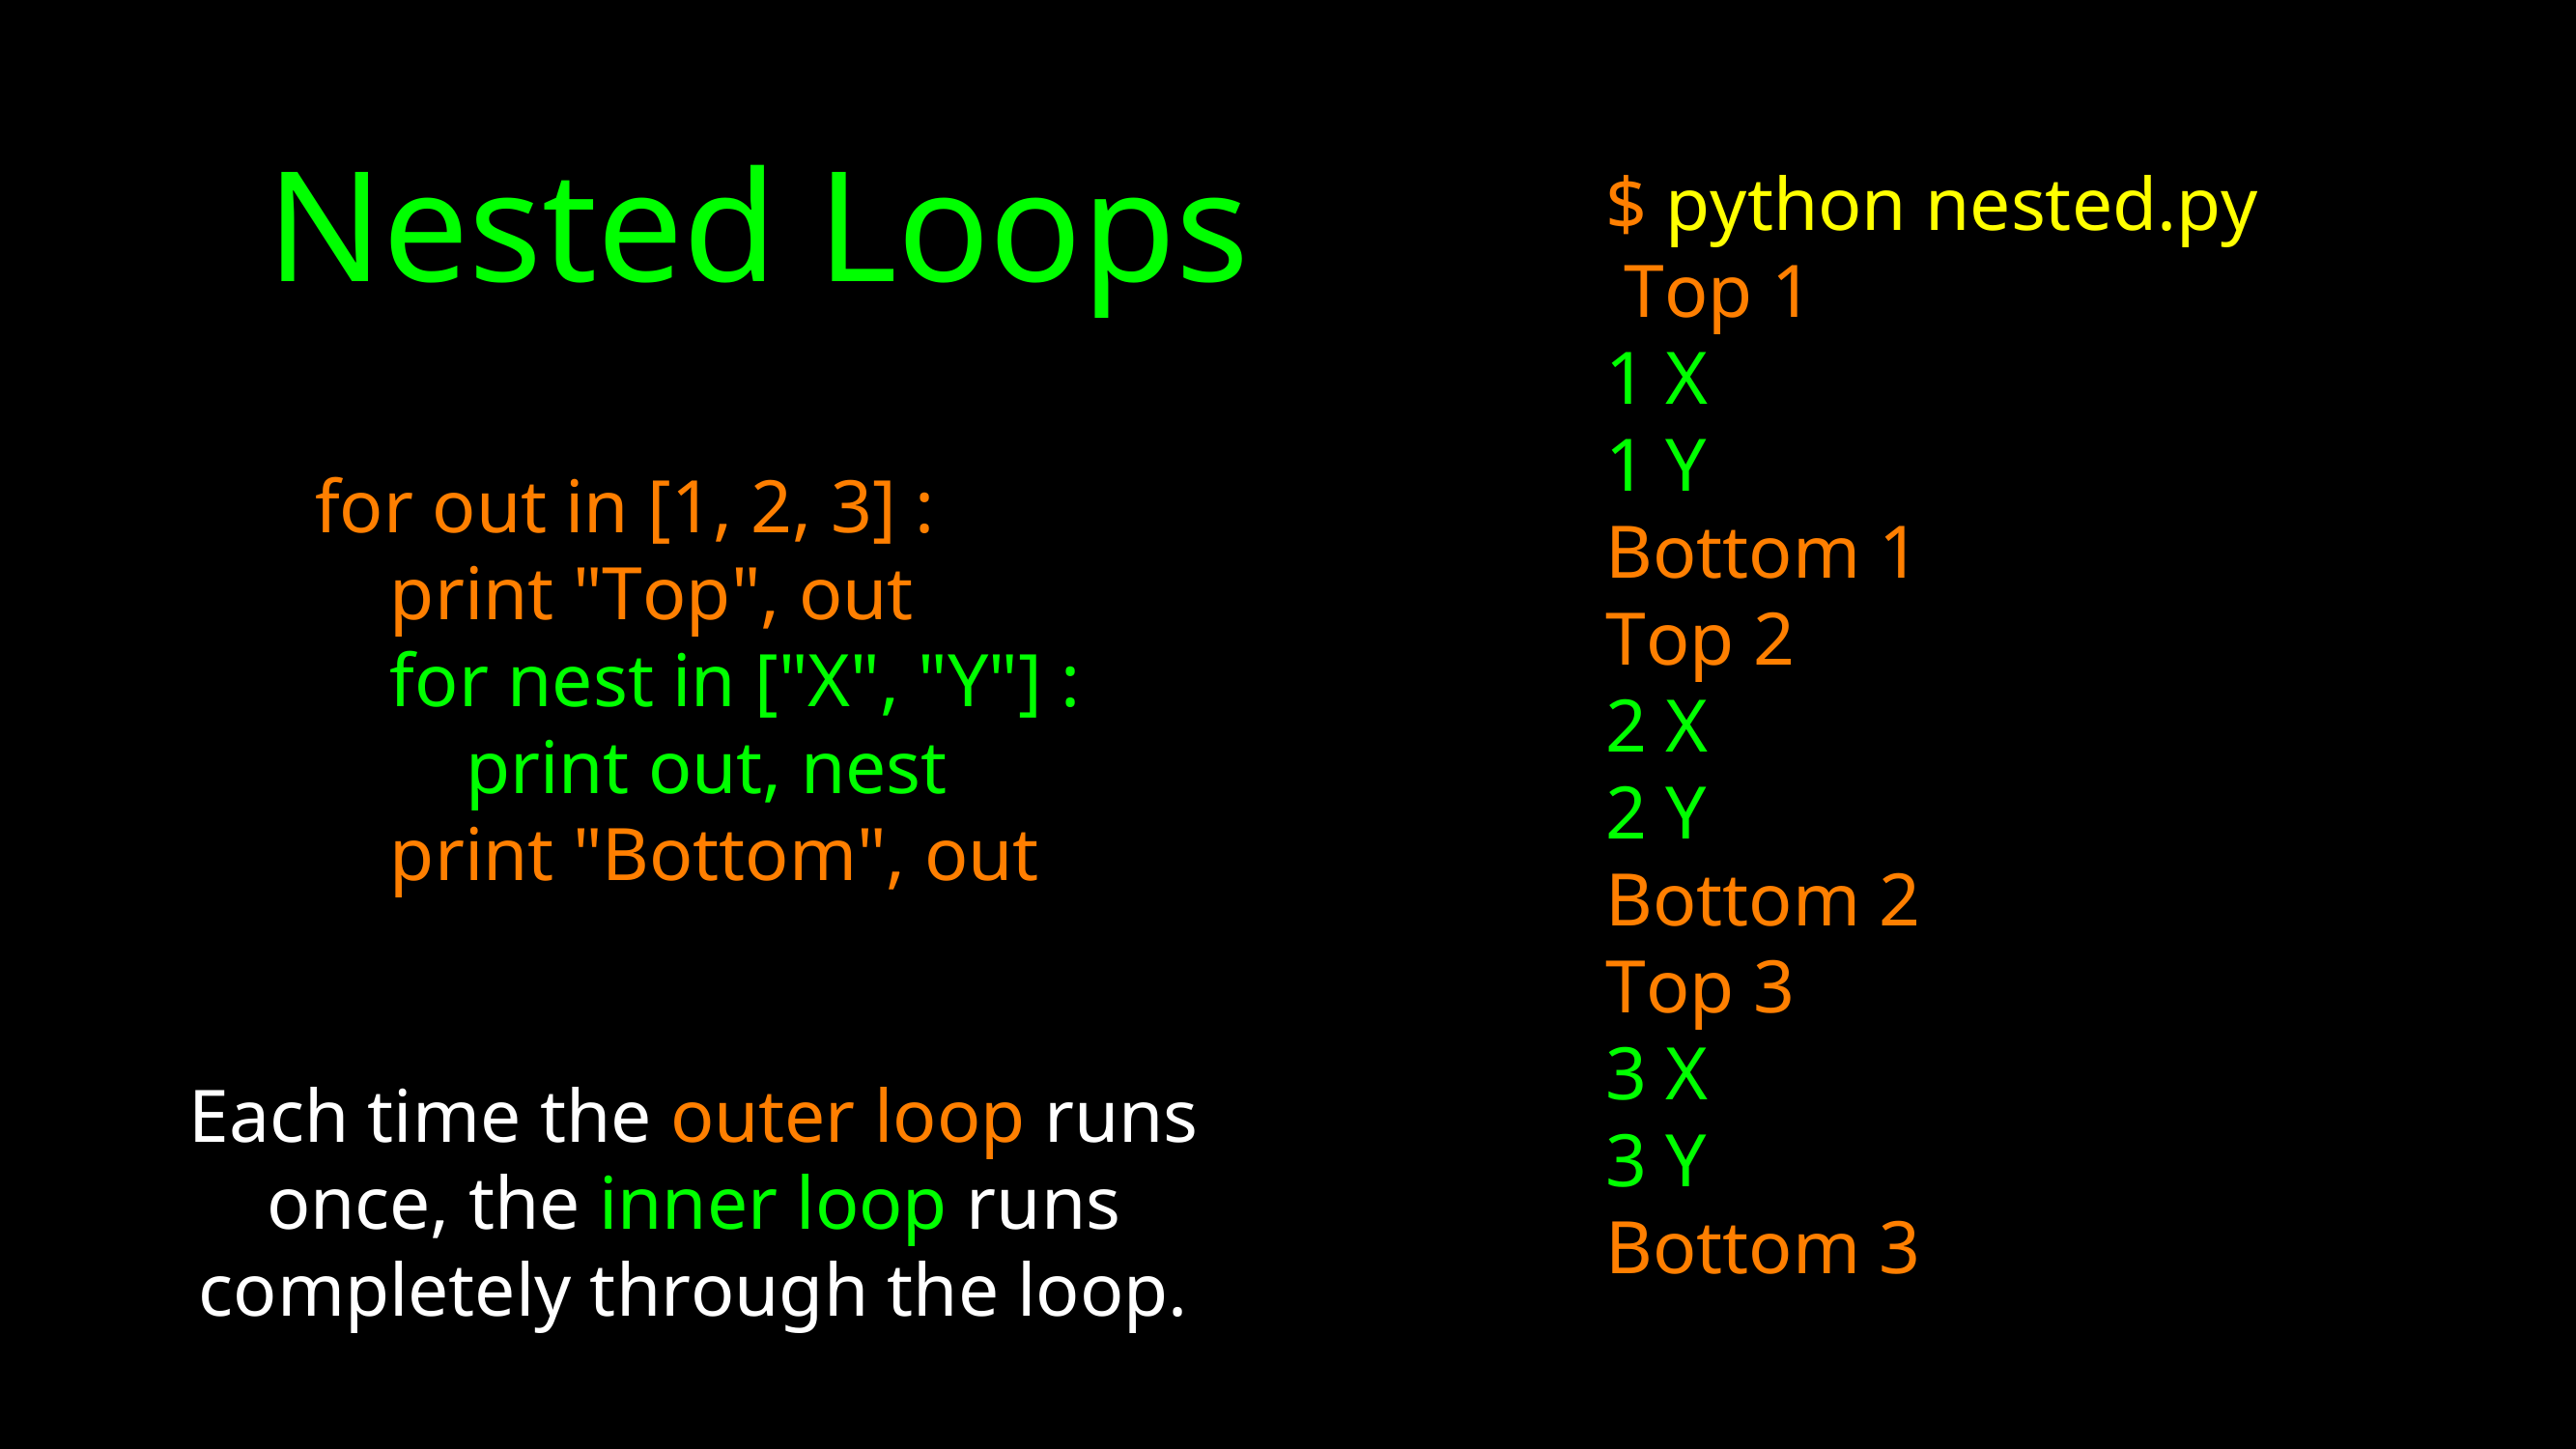

# Nested Loops
$ python nested.py
 Top 1
1 X
1 Y
Bottom 1
Top 2
2 X
2 Y
Bottom 2
Top 3
3 X
3 Y
Bottom 3
for out in [1, 2, 3] :
 print "Top", out
 for nest in ["X", "Y"] :
 print out, nest
 print "Bottom", out
Each time the outer loop runs once, the inner loop runs completely through the loop.